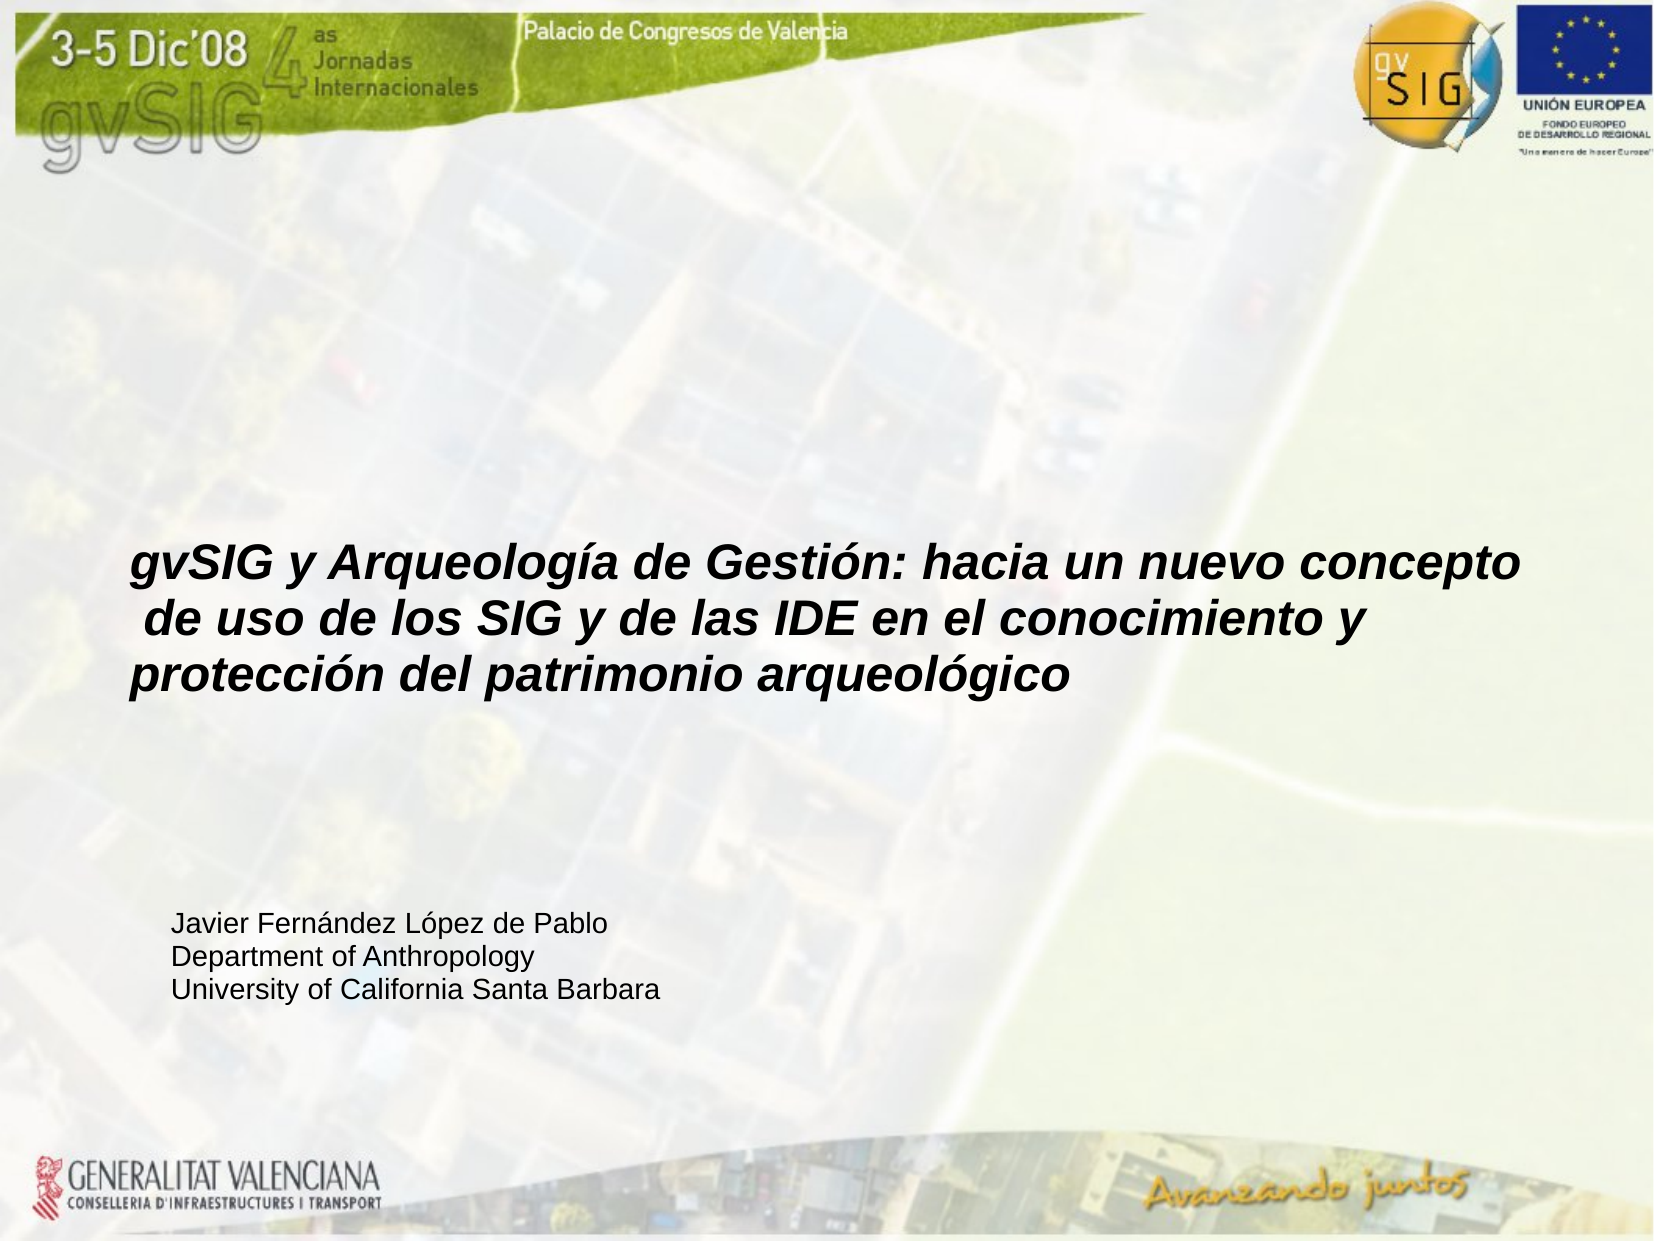

gvSIG y Arqueología de Gestión: hacia un nuevo concepto
 de uso de los SIG y de las IDE en el conocimiento y
protección del patrimonio arqueológico
Javier Fernández López de Pablo
Department of Anthropology
University of California Santa Barbara